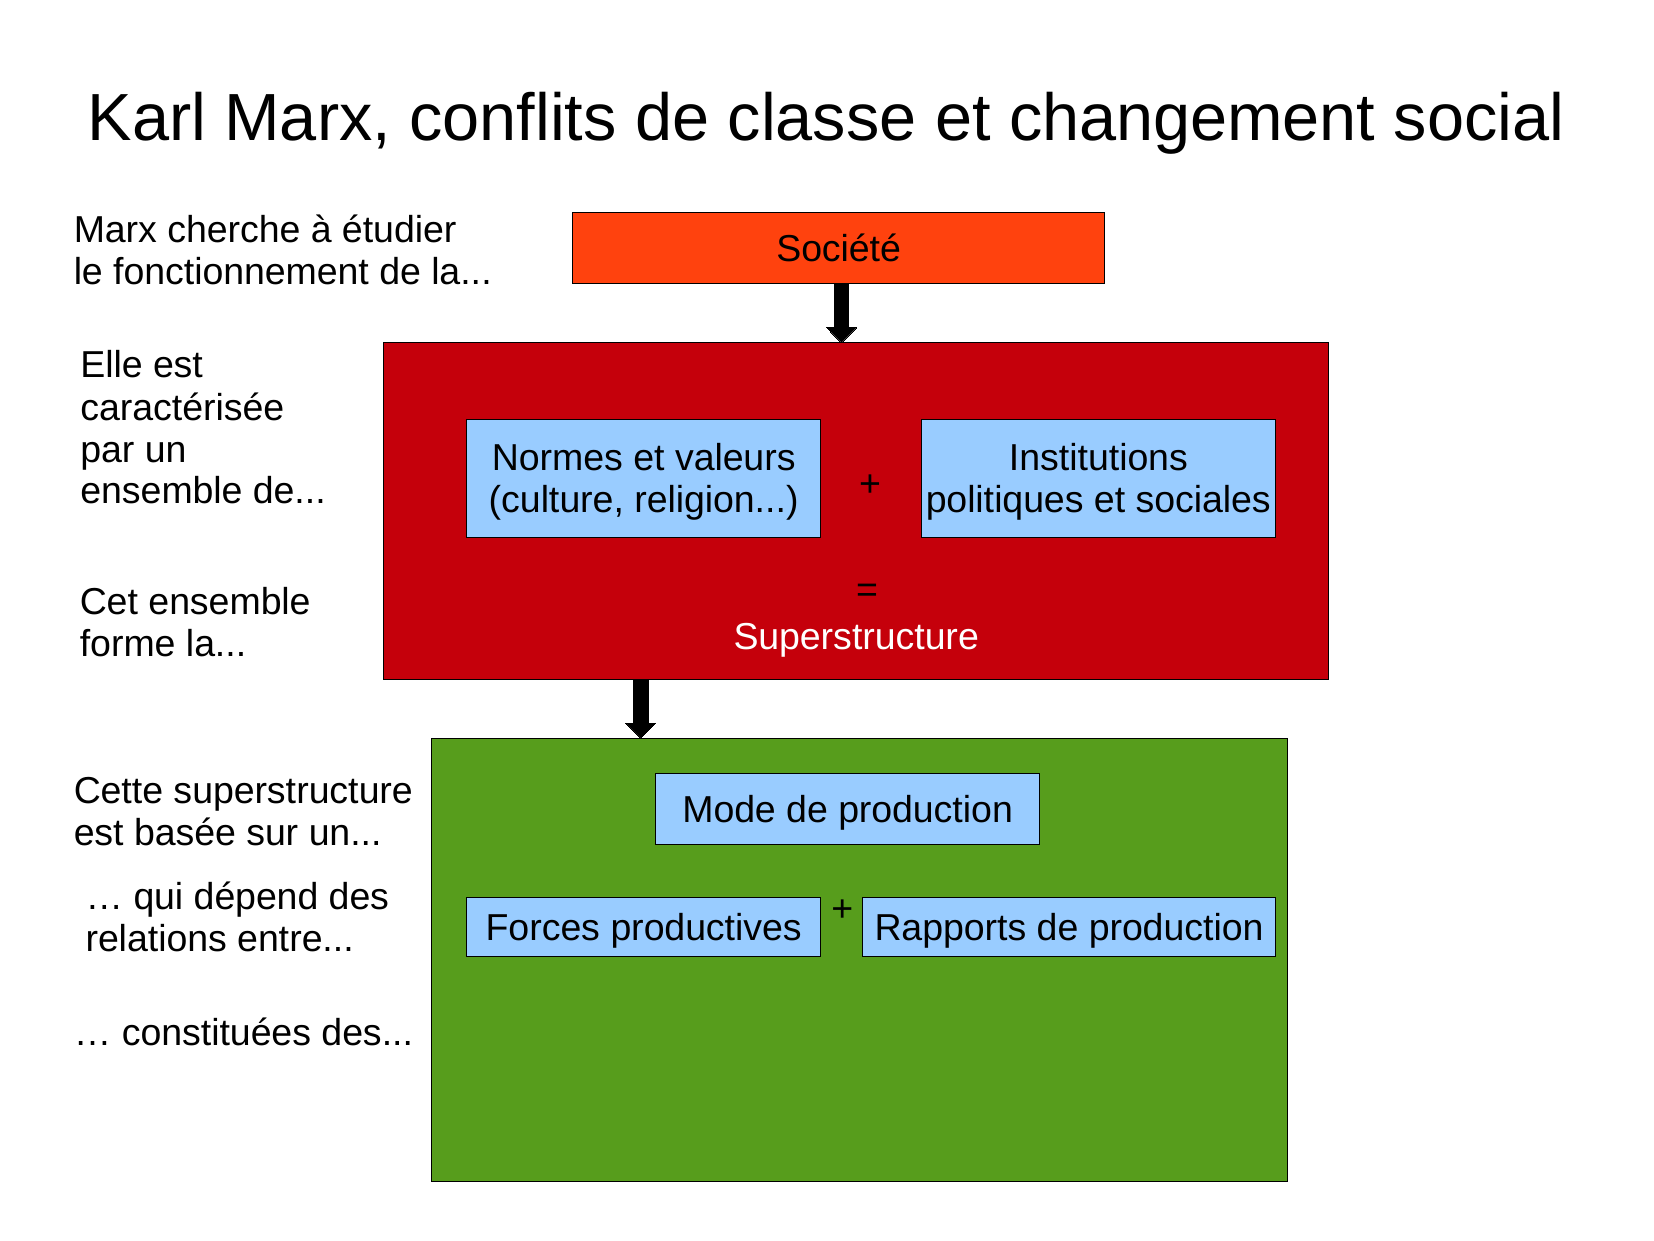

# Karl Marx, conflits de classe et changement social
Marx cherche à étudier
le fonctionnement de la...
Société
Elle est
caractérisée
par un
ensemble de...
Superstructure
Normes et valeurs
(culture, religion...)
Institutions
politiques et sociales
+
=
Cet ensemble forme la...
Cette superstructure
est basée sur un...
Mode de production
… qui dépend des
relations entre...
+
Forces productives
Rapports de production
… constituées des...